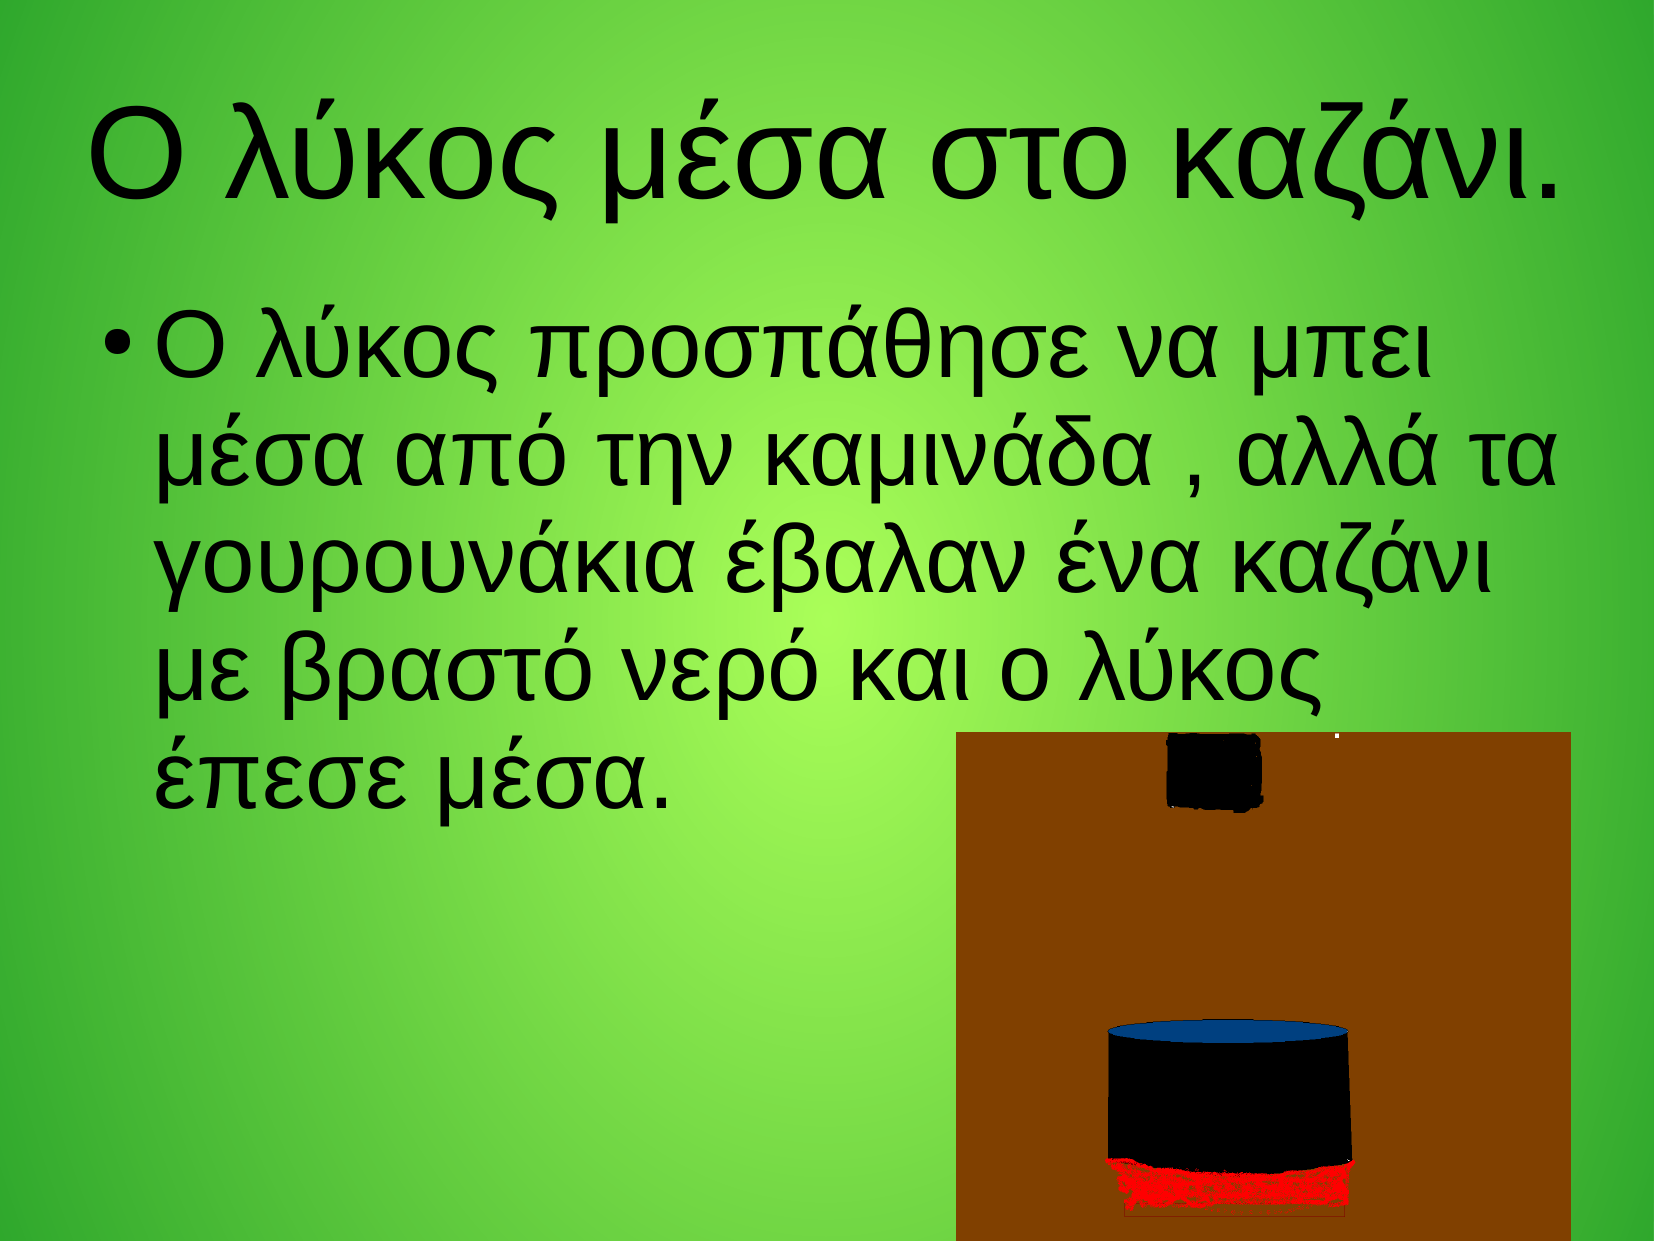

# Ο λύκος μέσα στο καζάνι.
Ο λύκος προσπάθησε να μπει μέσα από την καμινάδα , αλλά τα γουρουνάκια έβαλαν ένα καζάνι με βραστό νερό και ο λύκος έπεσε μέσα.